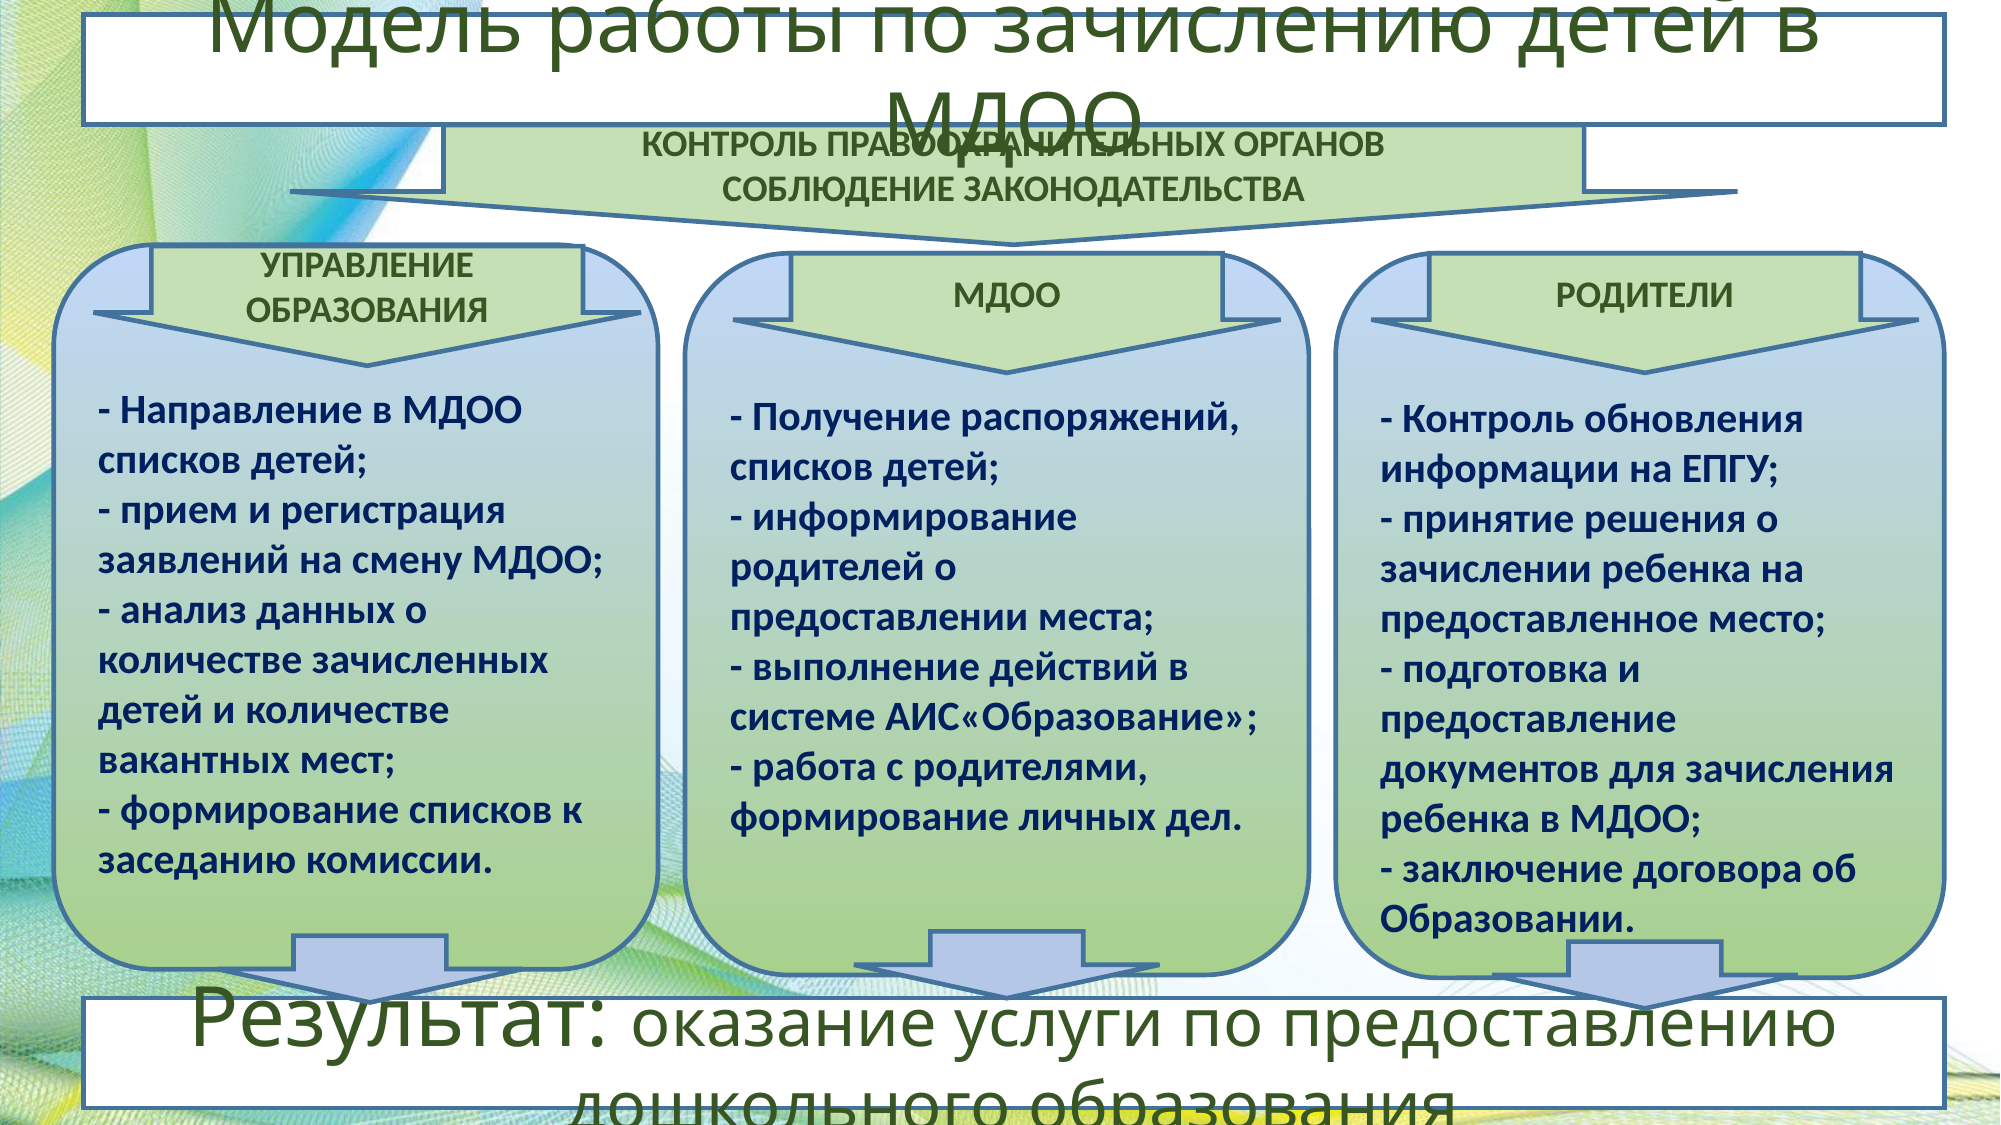

Модель работы по зачислению детей в МДОО
КОНТРОЛЬ ПРАВООХРАНИТЕЛЬНЫХ ОРГАНОВ
СОБЛЮДЕНИЕ ЗАКОНОДАТЕЛЬСТВА
- Направление в МДОО
списков детей;
- прием и регистрация
заявлений на смену МДОО;
- анализ данных о количестве зачисленных детей и количестве
вакантных мест;
- формирование списков к заседанию комиссии.
УПРАВЛЕНИЕ ОБРАЗОВАНИЯ
- Получение распоряжений, списков детей;
- информирование
родителей о предоставлении места;
- выполнение действий в
системе АИС«Образование»;
- работа с родителями,
формирование личных дел.
МДОО
- Контроль обновления
информации на ЕПГУ;
- принятие решения о
зачислении ребенка на
предоставленное место;
- подготовка и предоставление документов для зачисления ребенка в МДОО;
- заключение договора об
Образовании.
РОДИТЕЛИ
Результат: оказание услуги по предоставлению дошкольного образования